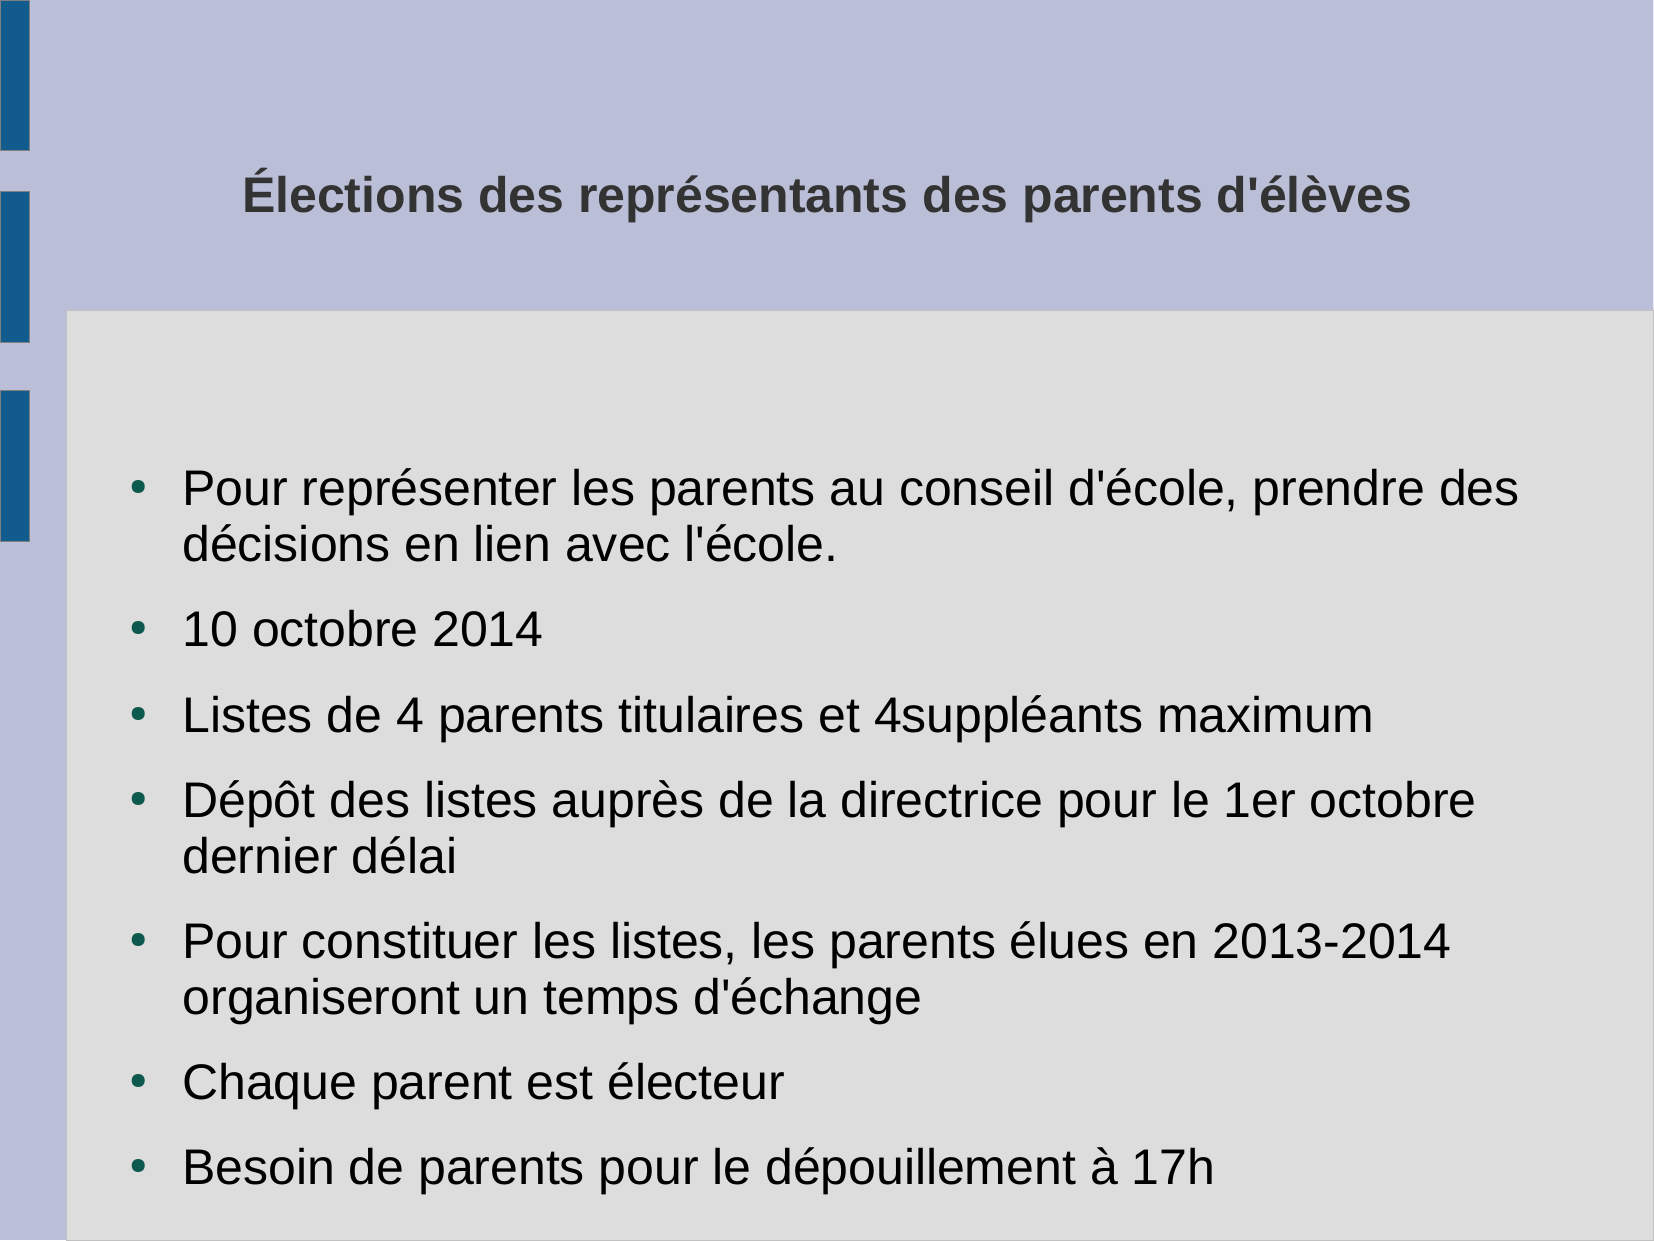

# Élections des représentants des parents d'élèves
Pour représenter les parents au conseil d'école, prendre des décisions en lien avec l'école.
10 octobre 2014
Listes de 4 parents titulaires et 4suppléants maximum
Dépôt des listes auprès de la directrice pour le 1er octobre dernier délai
Pour constituer les listes, les parents élues en 2013-2014 organiseront un temps d'échange
Chaque parent est électeur
Besoin de parents pour le dépouillement à 17h